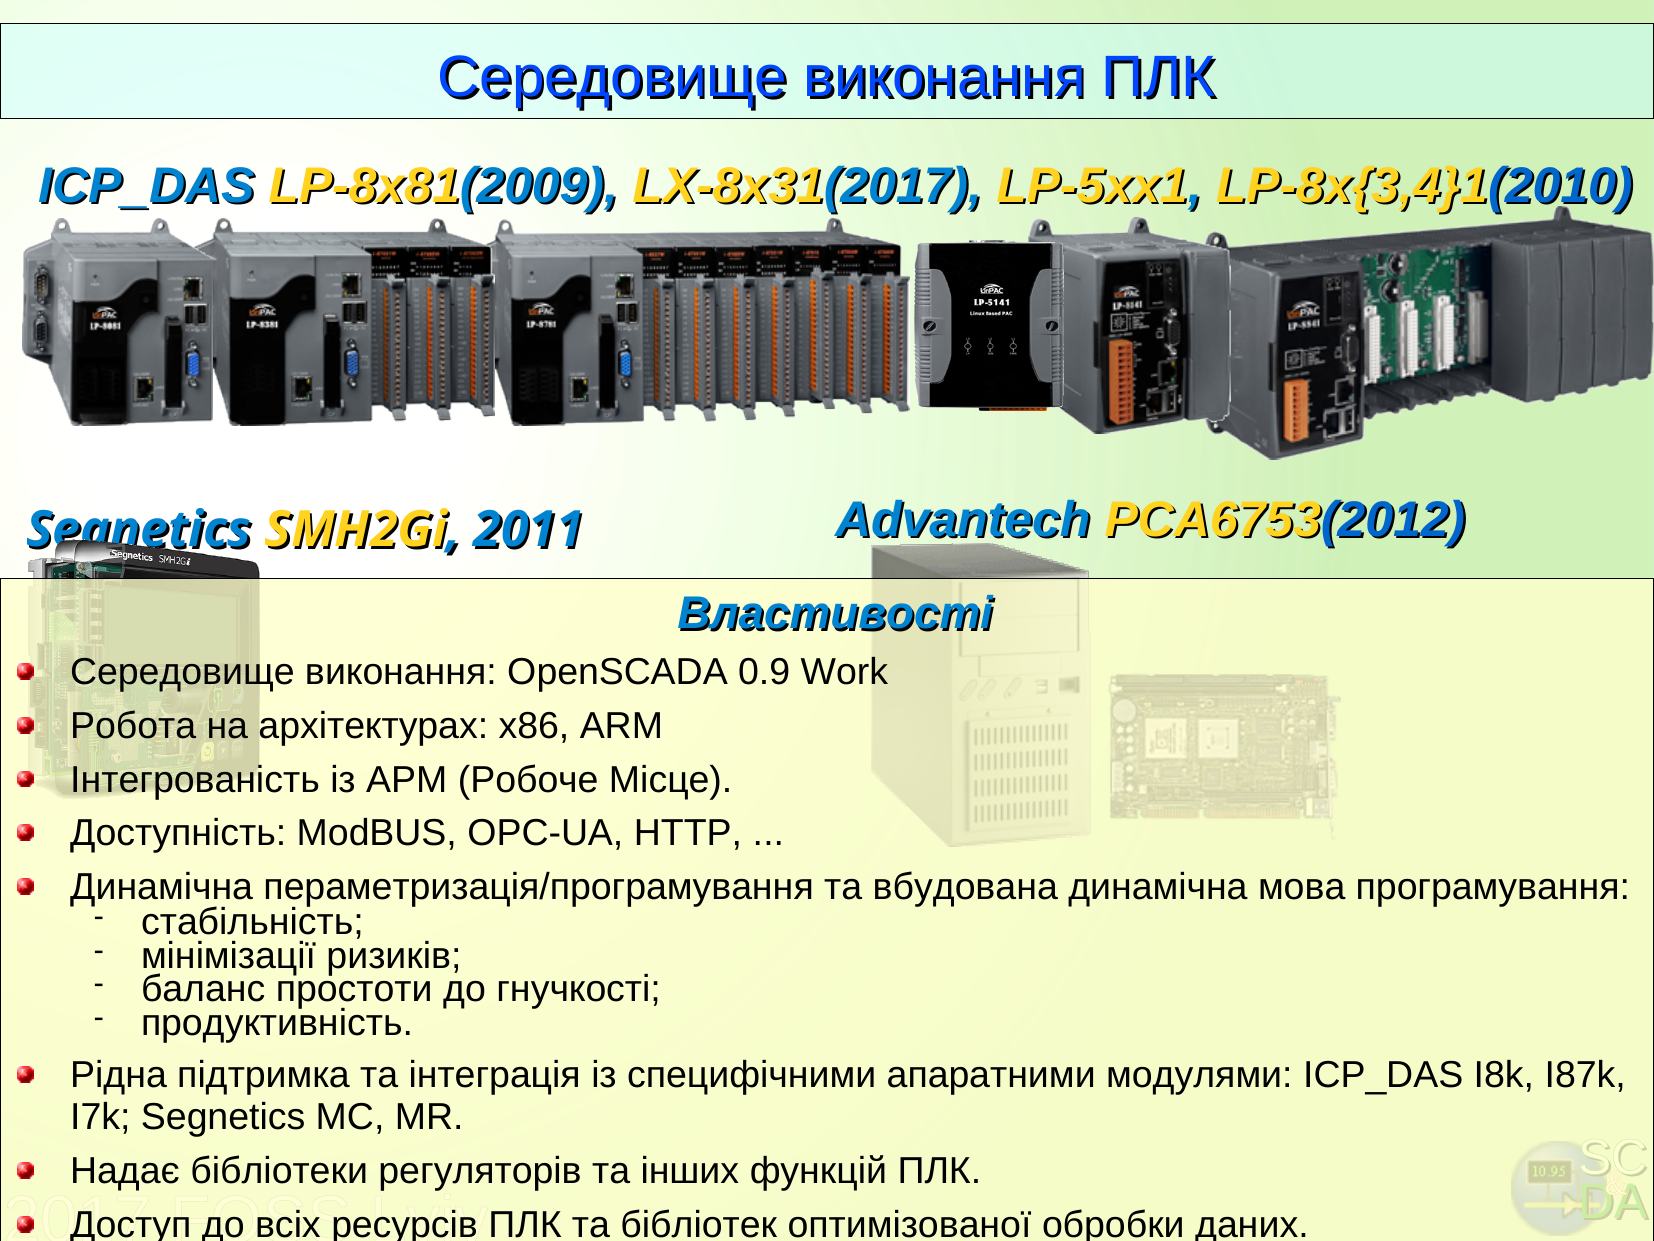

# Середовище виконання ПЛК
ICP_DAS LP-8x81(2009), LX-8x31(2017), LP-5xx1, LP-8x{3,4}1(2010)
Segnetics SMH2Gi, 2011
Advantech PCA6753(2012)
Властивості
Середовище виконання: OpenSCADA 0.9 Work
Робота на архітектурах: x86, ARM
Інтегрованість із АРМ (Робоче Місце).
Доступність: ModBUS, OPC-UA, HTTP, ...
Динамічна пераметризація/програмування та вбудована динамічна мова програмування:
стабільність;
мінімізації ризиків;
баланс простоти до гнучкості;
продуктивність.
Рідна підтримка та інтеграція із специфічними апаратними модулями: ICP_DAS I8k, I87k, I7k; Segnetics MC, MR.
Надає бібліотеки регуляторів та інших функцій ПЛК.
Доступ до всіх ресурсів ПЛК та бібліотек оптимізованої обробки даних.